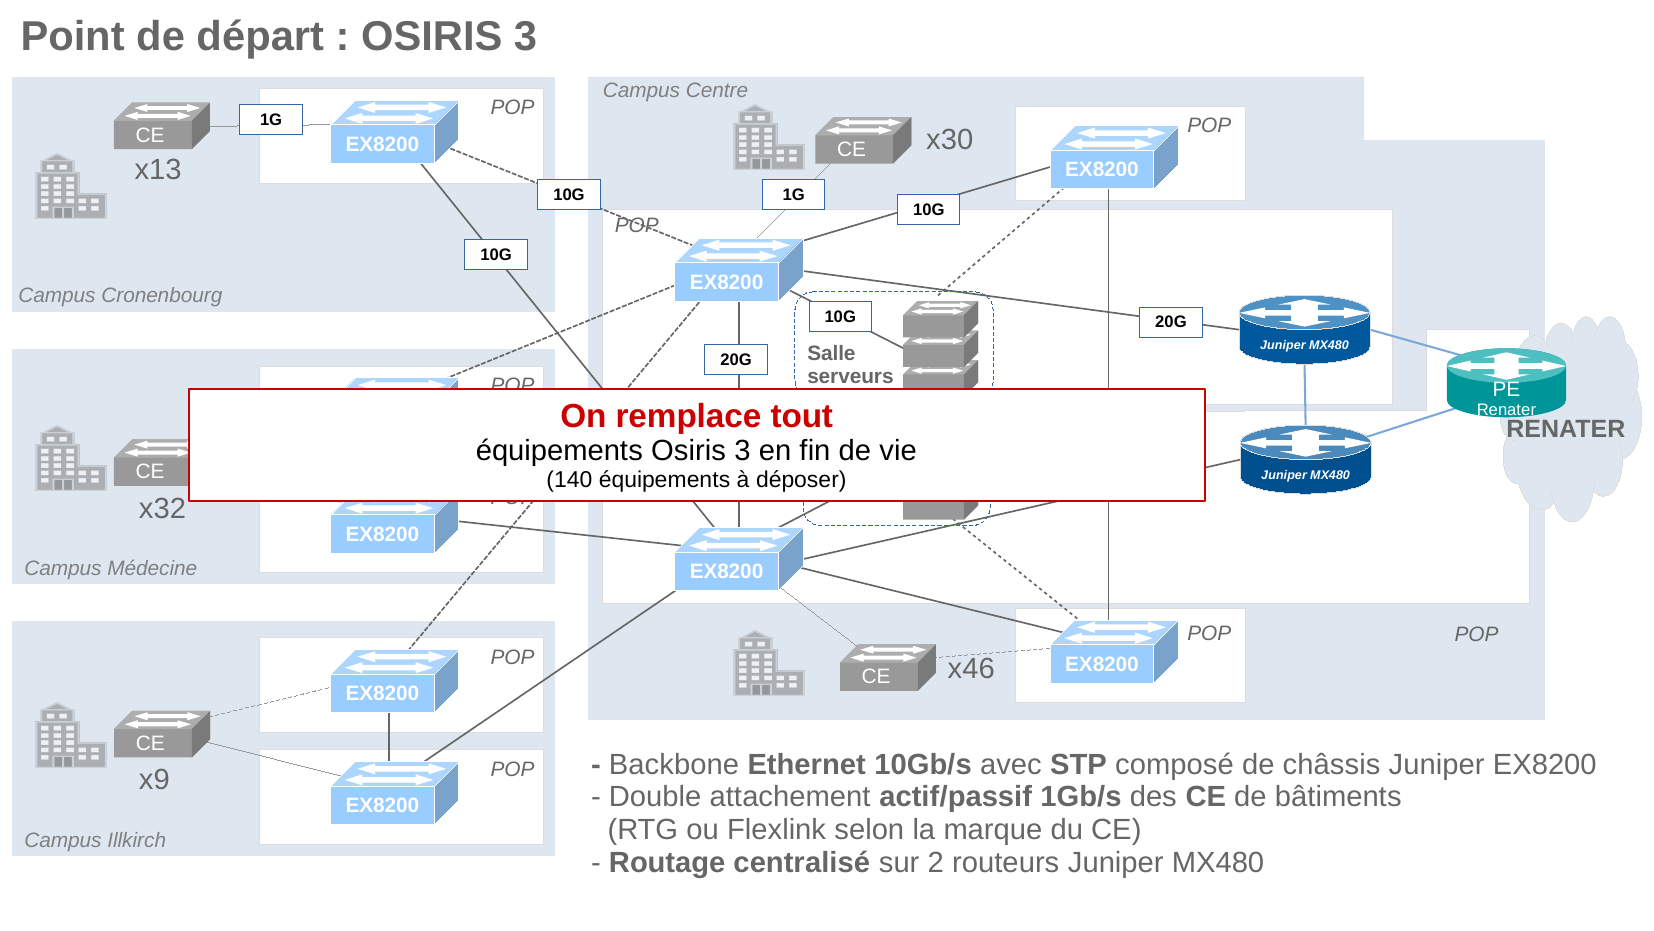

Point de départ : OSIRIS 3
Campus Centre
POP
EX8200
CE
1G
POP
x30
CE
EX8200
x13
10G
1G
10G
POP
EX8200
10G
Campus Cronenbourg
Juniper MX480
10G
20G
RENATER
Salle
serveurs
20G
PE
Renater
POP
EX8200
On remplace tout
équipements Osiris 3 en fin de vie
(140 équipements à déposer)
Salle
serveurs
Juniper MX480
CE
20G
POP
x32
EX8200
EX8200
Campus Médecine
POP
POP
EX8200
POP
CE
x46
EX8200
CE
- Backbone Ethernet 10Gb/s avec STP composé de châssis Juniper EX8200
- Double attachement actif/passif 1Gb/s des CE de bâtiments
 (RTG ou Flexlink selon la marque du CE)
- Routage centralisé sur 2 routeurs Juniper MX480
POP
x9
EX8200
Campus Illkirch